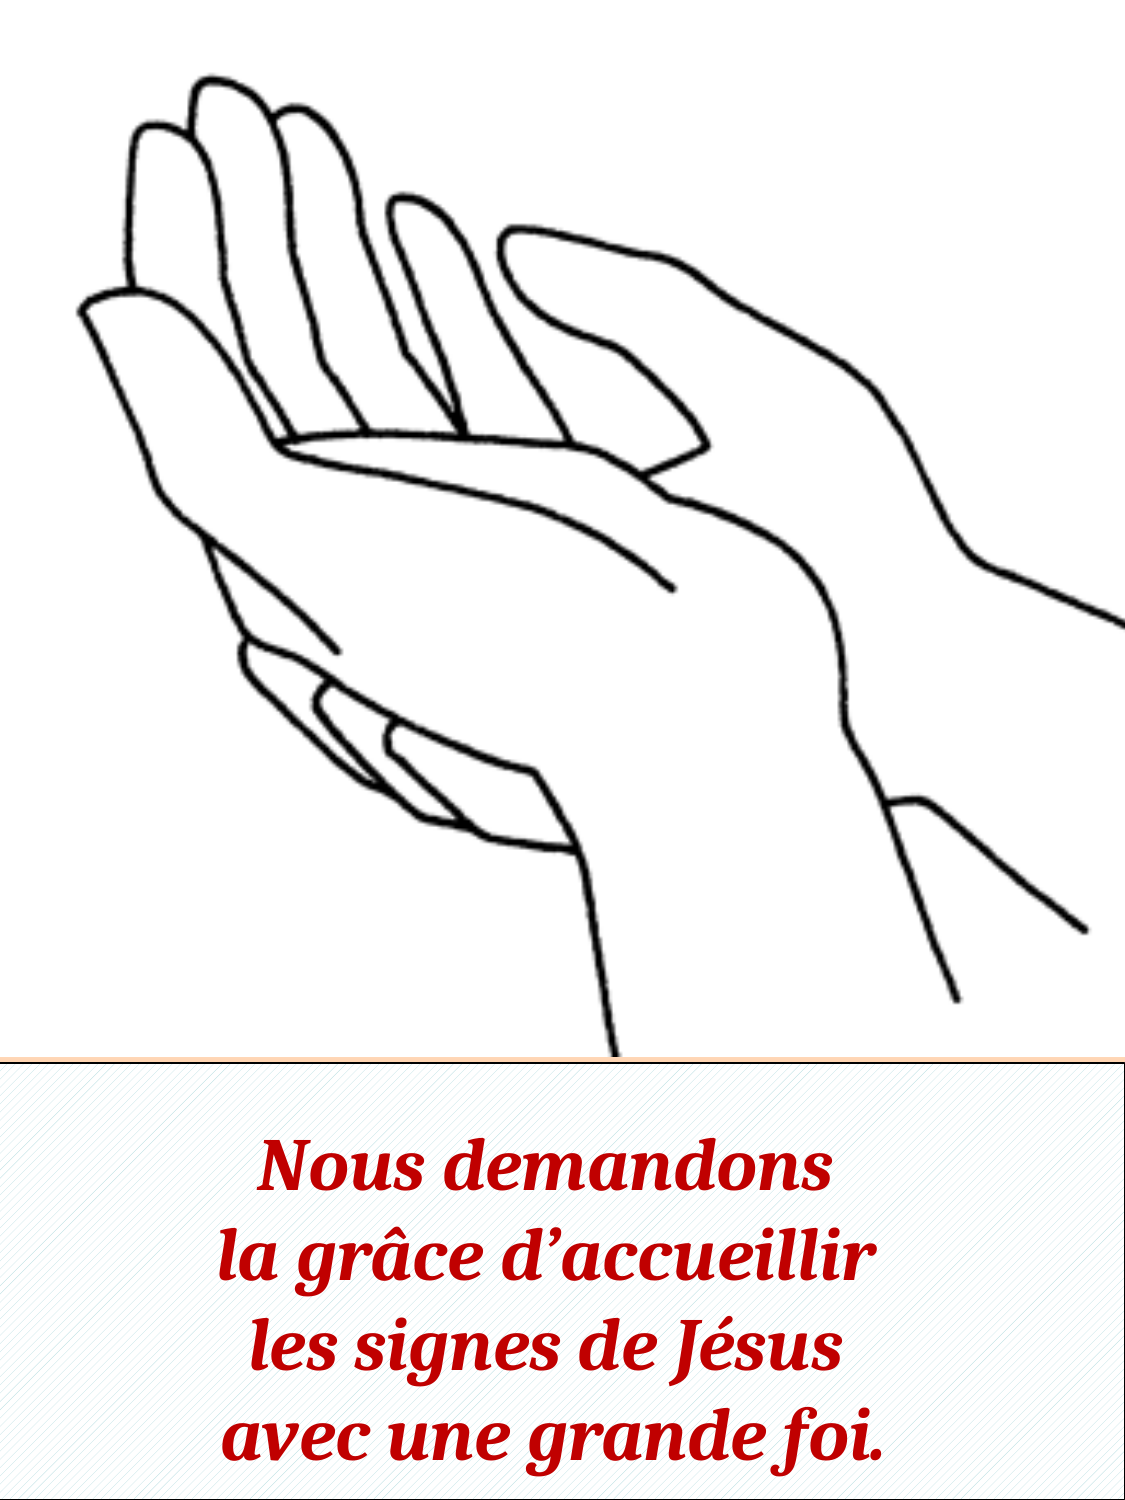

Nous demandons
la grâce d’accueillir
les signes de Jésus
avec une grande foi.